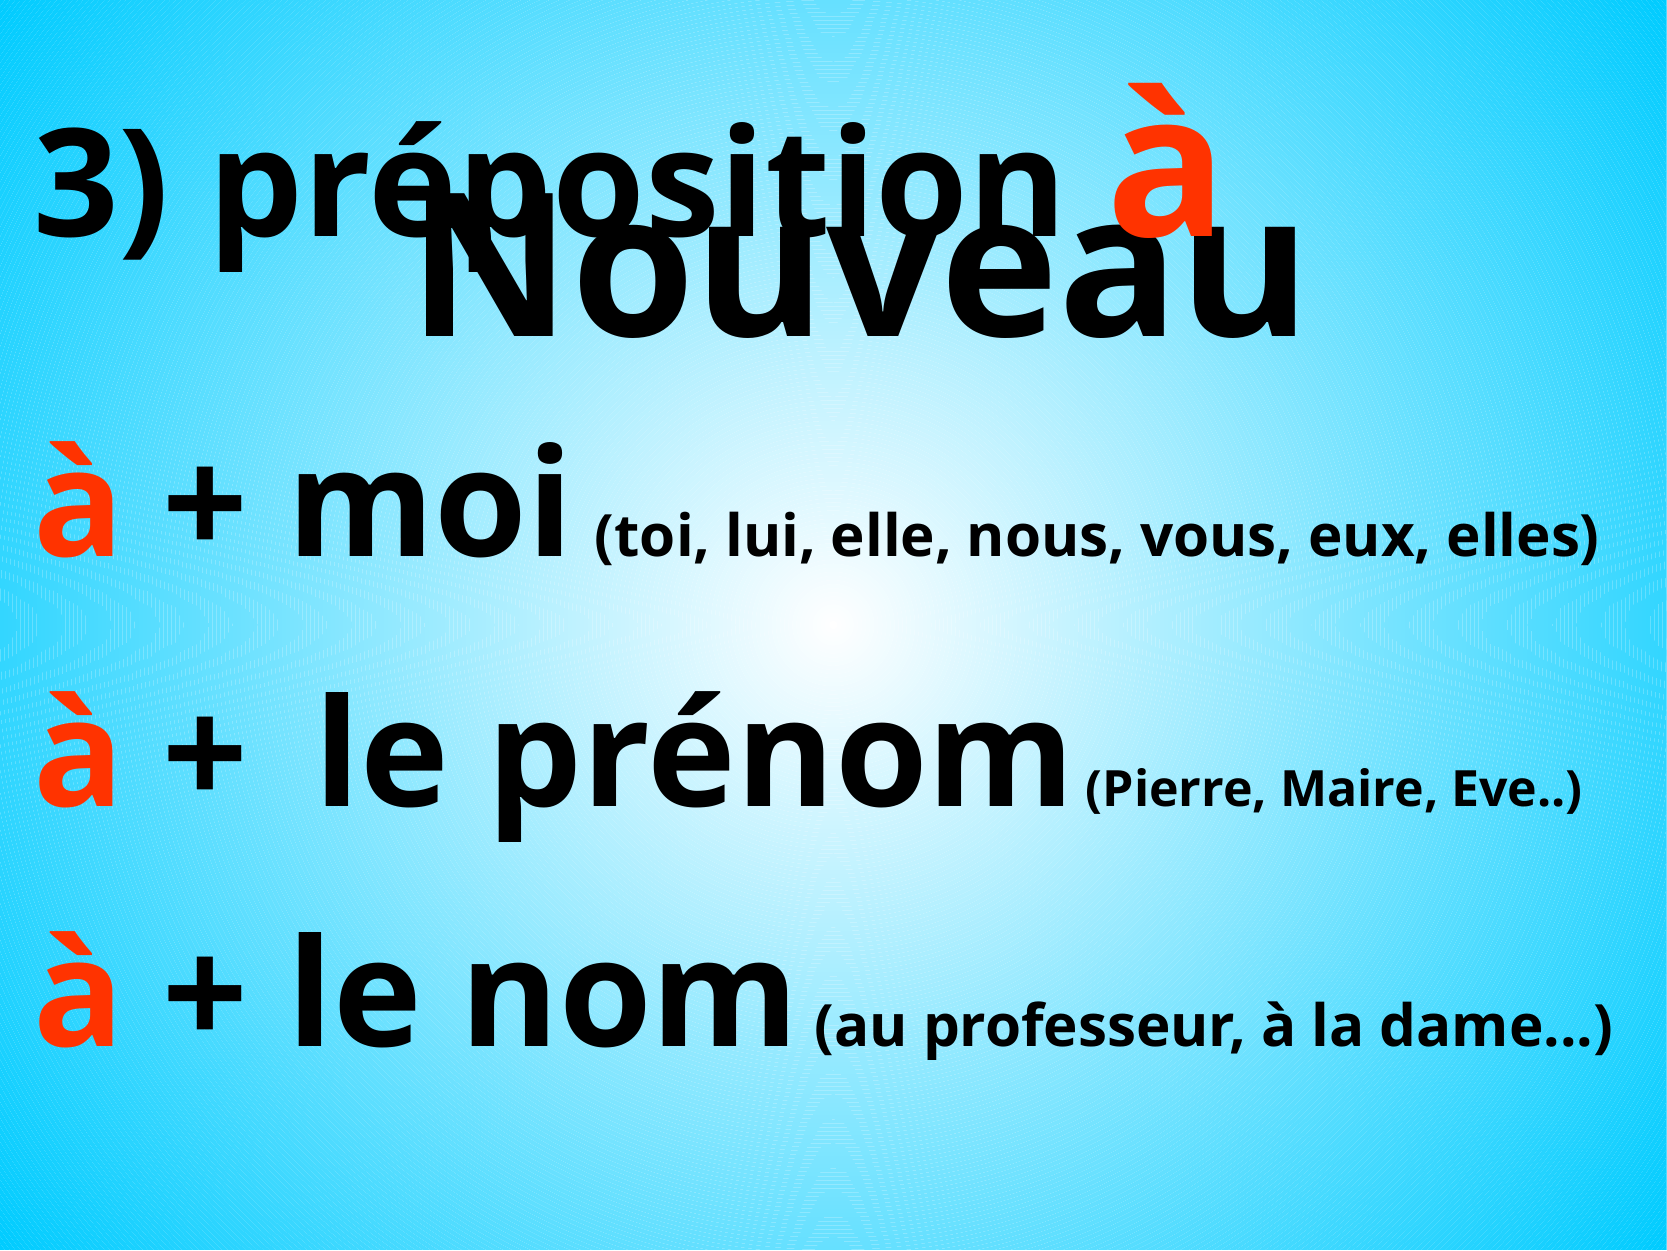

3) préposition à
à + moi (toi, lui, elle, nous, vous, eux, elles)
à +	le prénom (Pierre, Maire, Eve..)
à + le nom (au professeur, à la dame...)
Nouveau